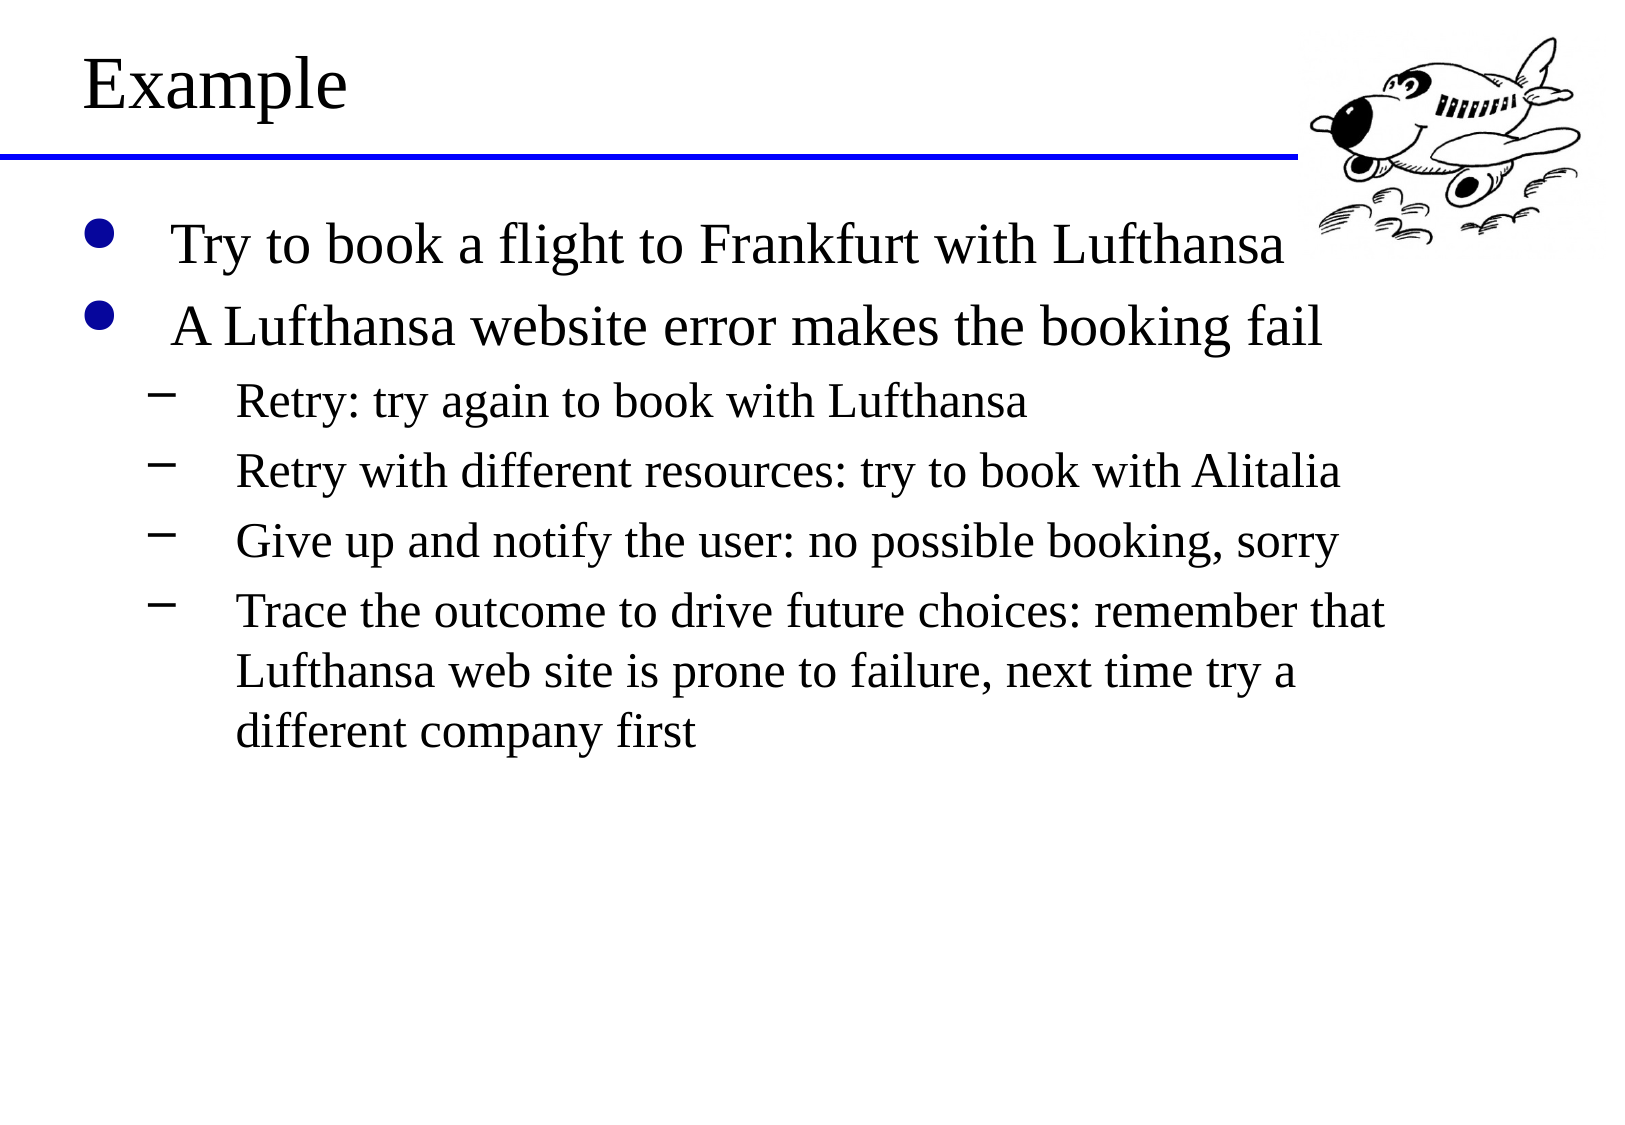

# Example
Try to book a flight to Frankfurt with Lufthansa
A Lufthansa website error makes the booking fail
Retry: try again to book with Lufthansa
Retry with different resources: try to book with Alitalia
Give up and notify the user: no possible booking, sorry
Trace the outcome to drive future choices: remember that Lufthansa web site is prone to failure, next time try a different company first